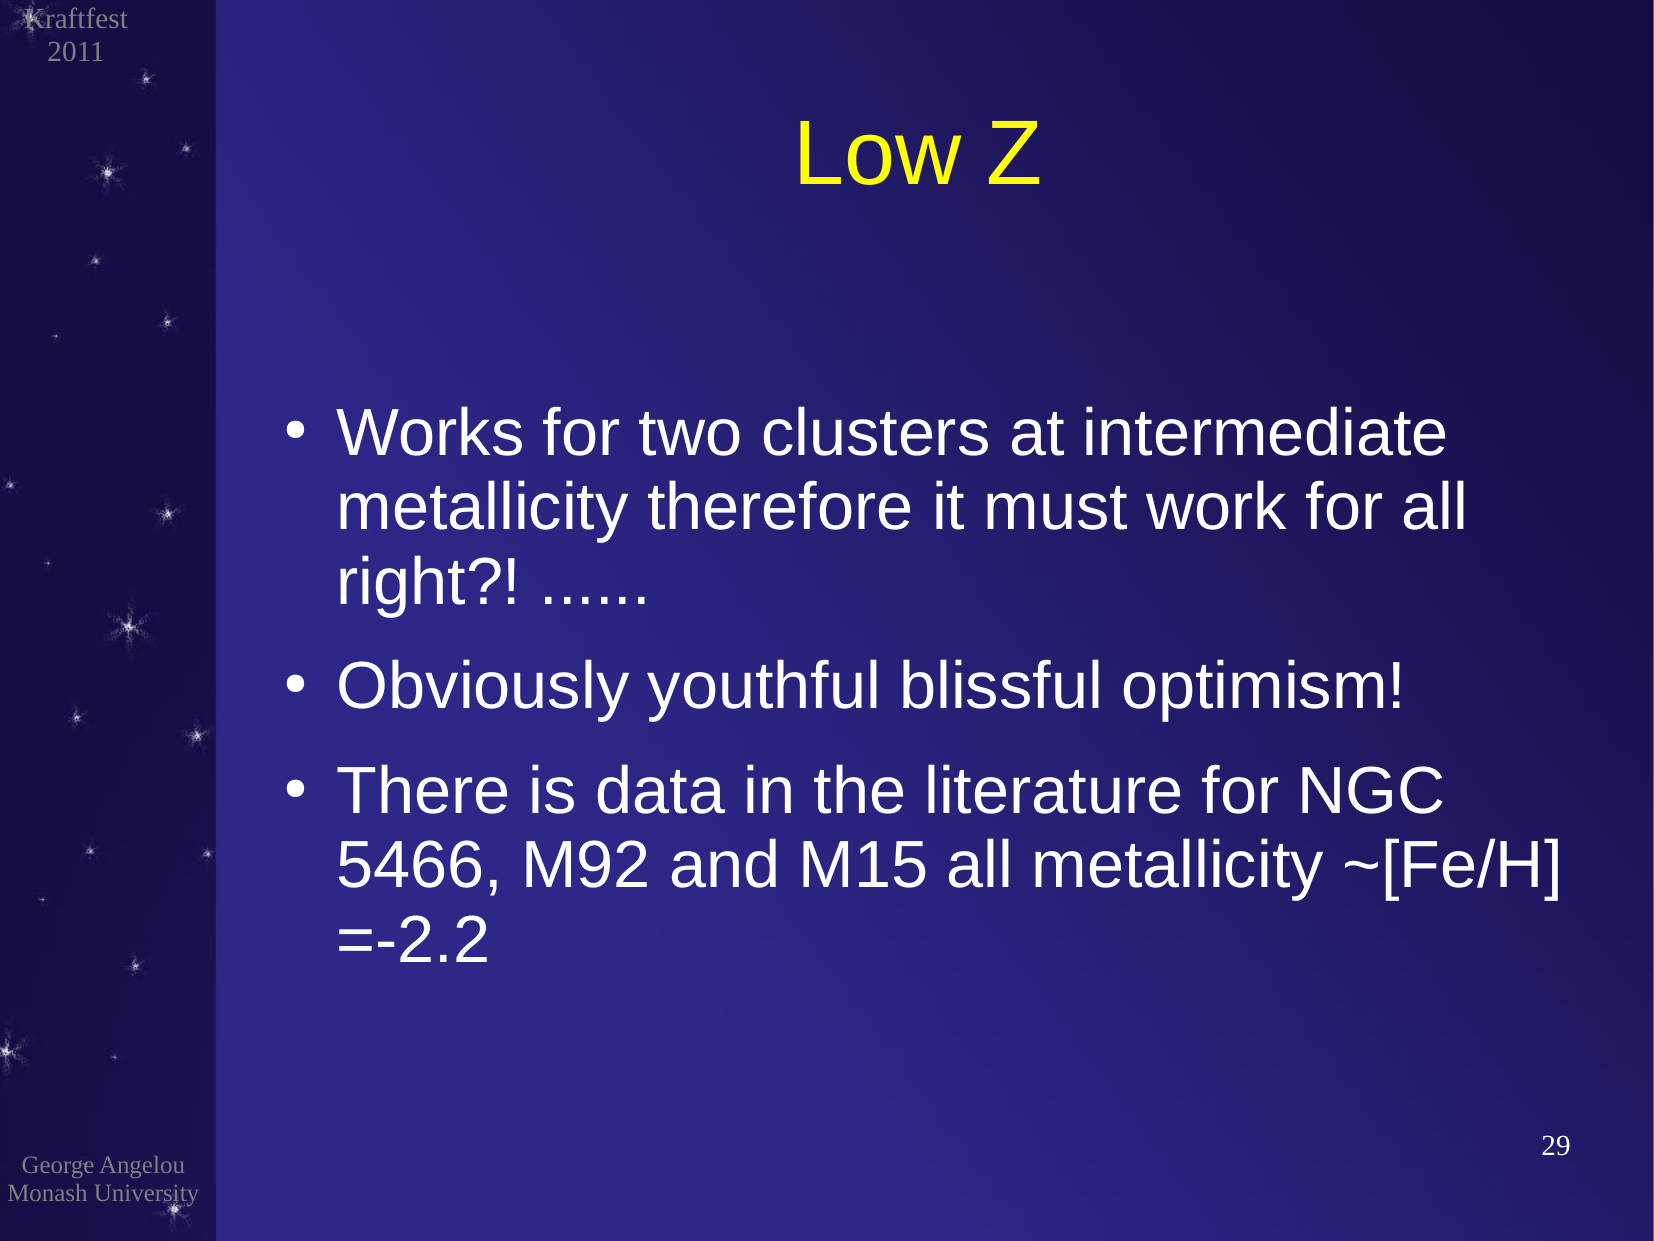

# Low Z
Works for two clusters at intermediate metallicity therefore it must work for all right?! ......
Obviously youthful blissful optimism!
There is data in the literature for NGC 5466, M92 and M15 all metallicity ~[Fe/H] =-2.2
29